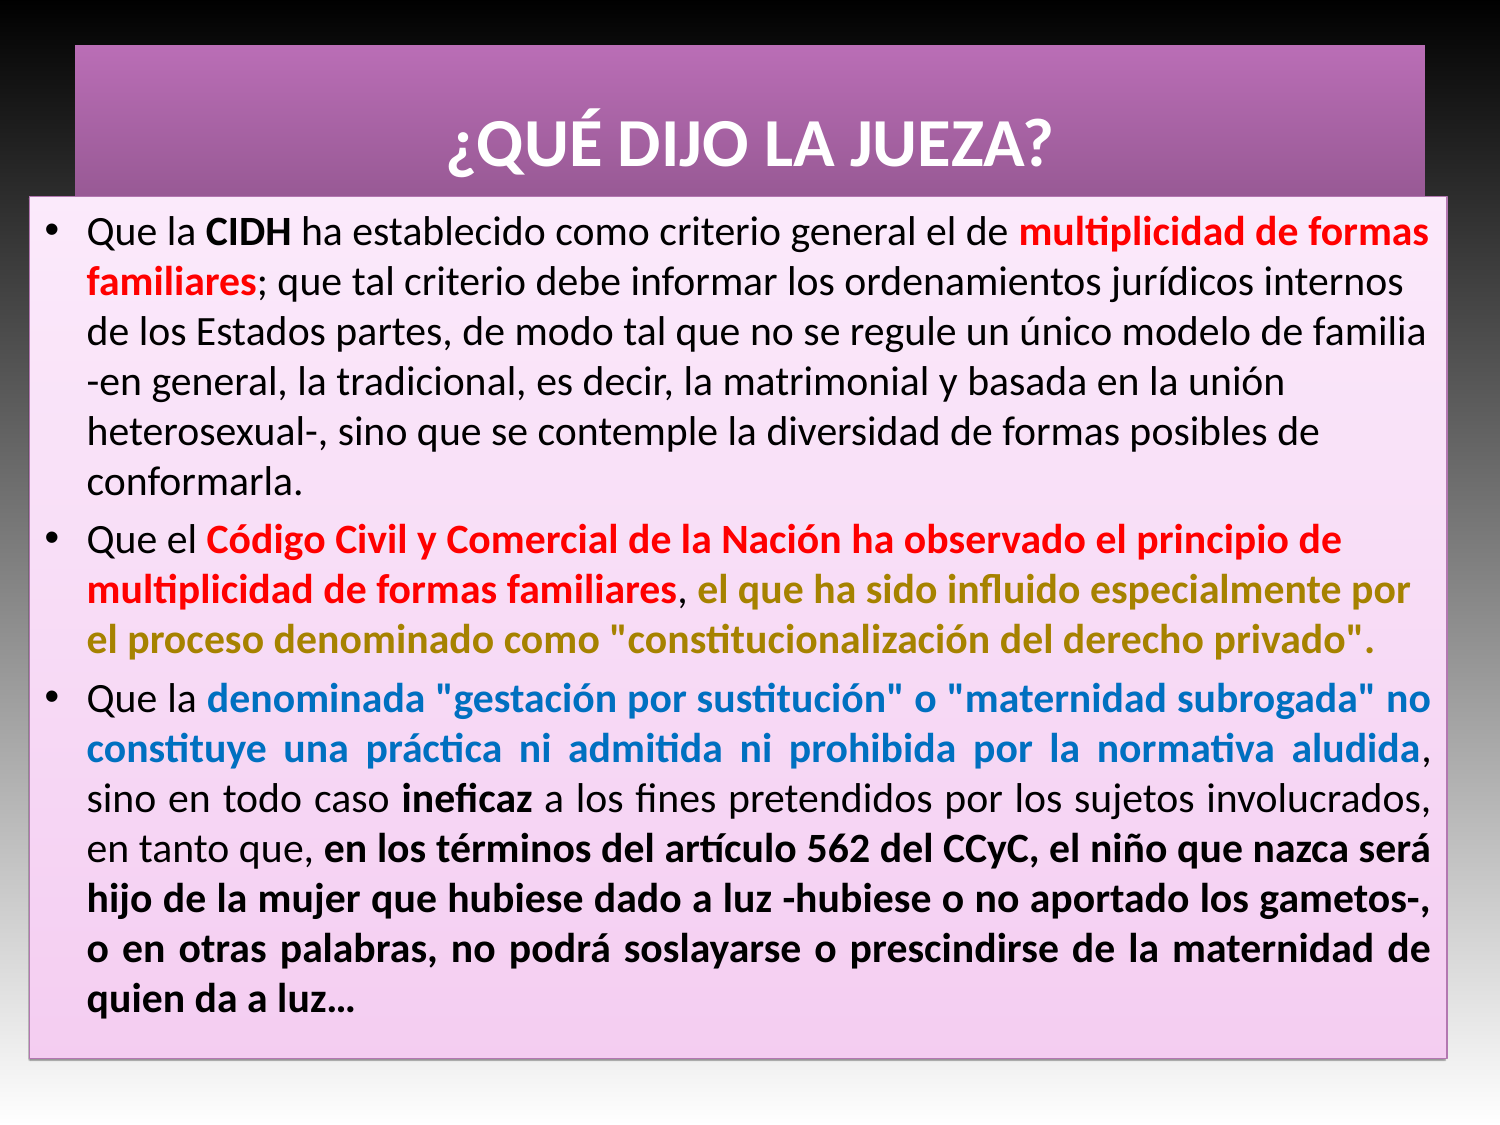

# ¿QUÉ DIJO LA JUEZA?
Que la CIDH ha establecido como criterio general el de multiplicidad de formas familiares; que tal criterio debe informar los ordenamientos jurídicos internos de los Estados partes, de modo tal que no se regule un único modelo de familia -en general, la tradicional, es decir, la matrimonial y basada en la unión heterosexual-, sino que se contemple la diversidad de formas posibles de conformarla.
Que el Código Civil y Comercial de la Nación ha observado el principio de multiplicidad de formas familiares, el que ha sido influido especialmente por el proceso denominado como "constitucionalización del derecho privado".
Que la denominada "gestación por sustitución" o "maternidad subrogada" no constituye una práctica ni admitida ni prohibida por la normativa aludida, sino en todo caso ineficaz a los fines pretendidos por los sujetos involucrados, en tanto que, en los términos del artículo 562 del CCyC, el niño que nazca será hijo de la mujer que hubiese dado a luz -hubiese o no aportado los gametos-, o en otras palabras, no podrá soslayarse o prescindirse de la maternidad de quien da a luz…